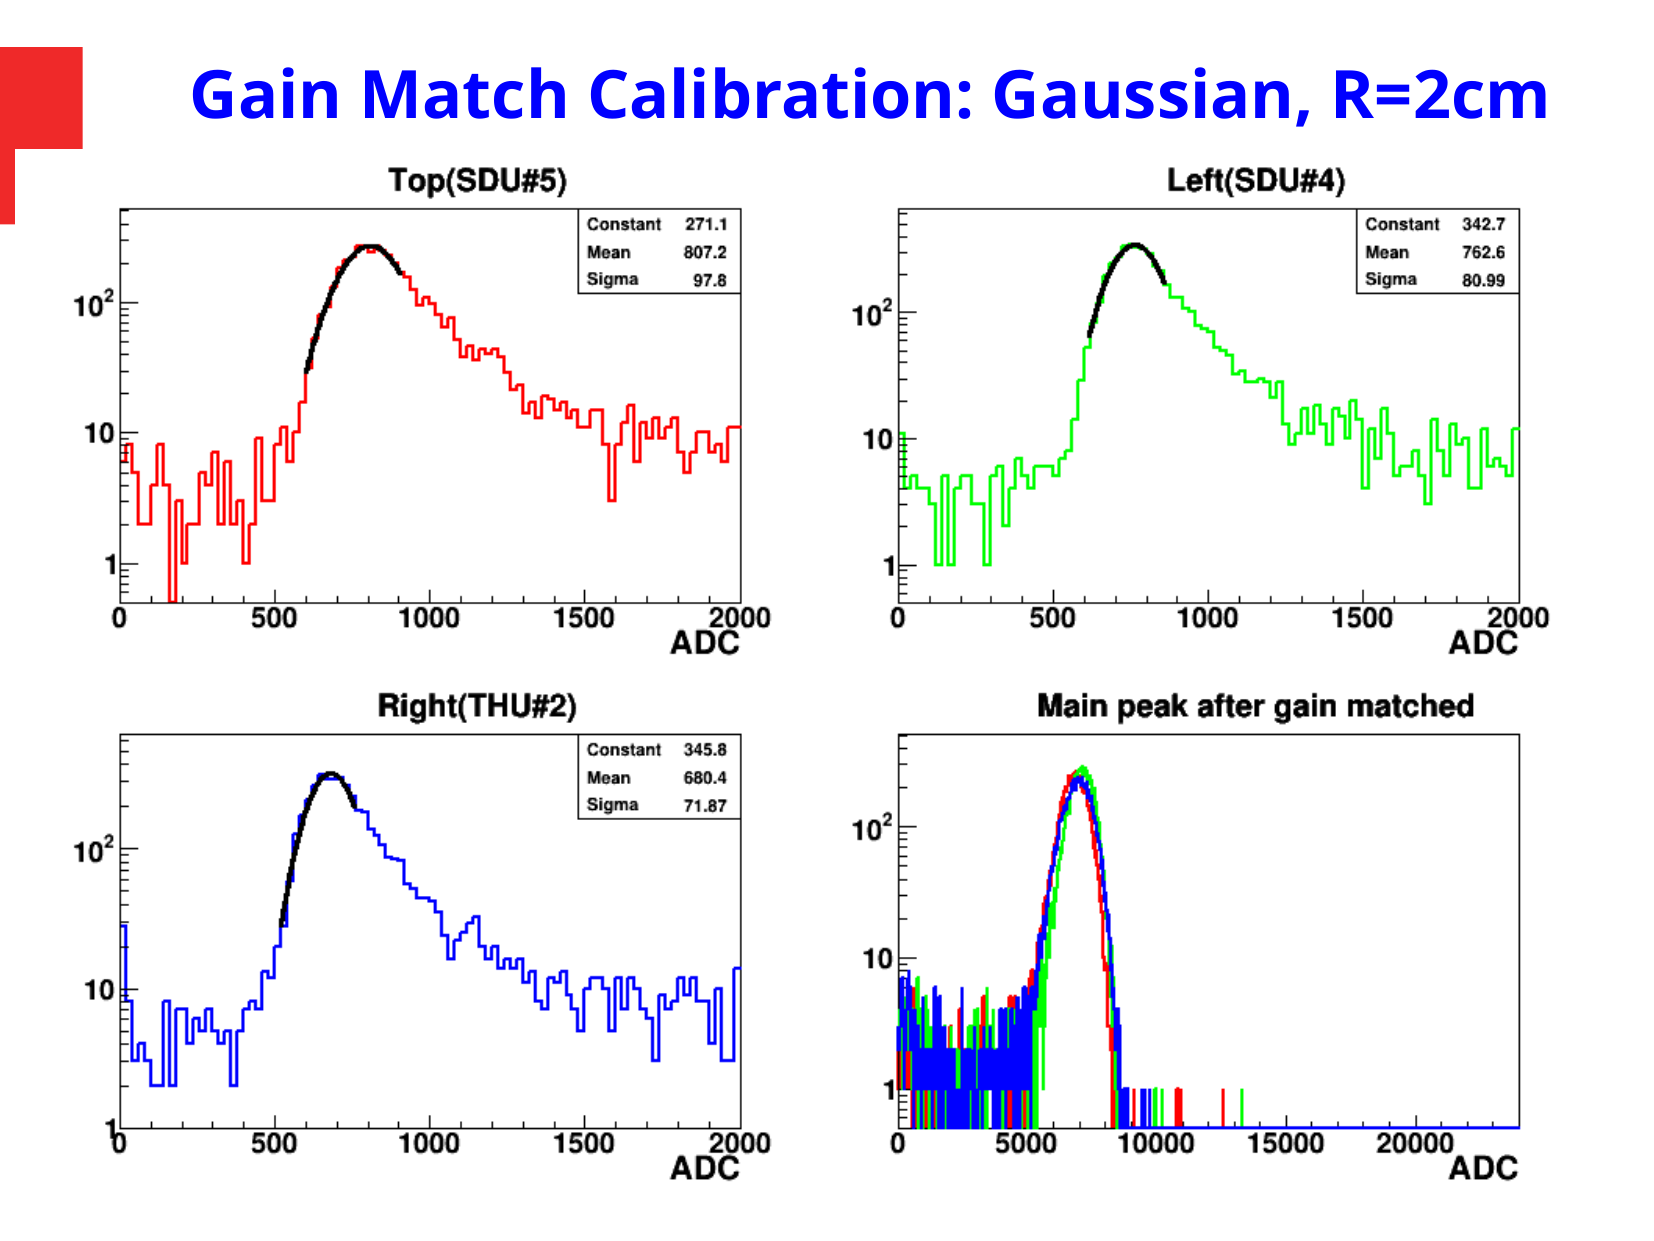

# Gain Match Calibration: Gaussian, R=2cm
1
11